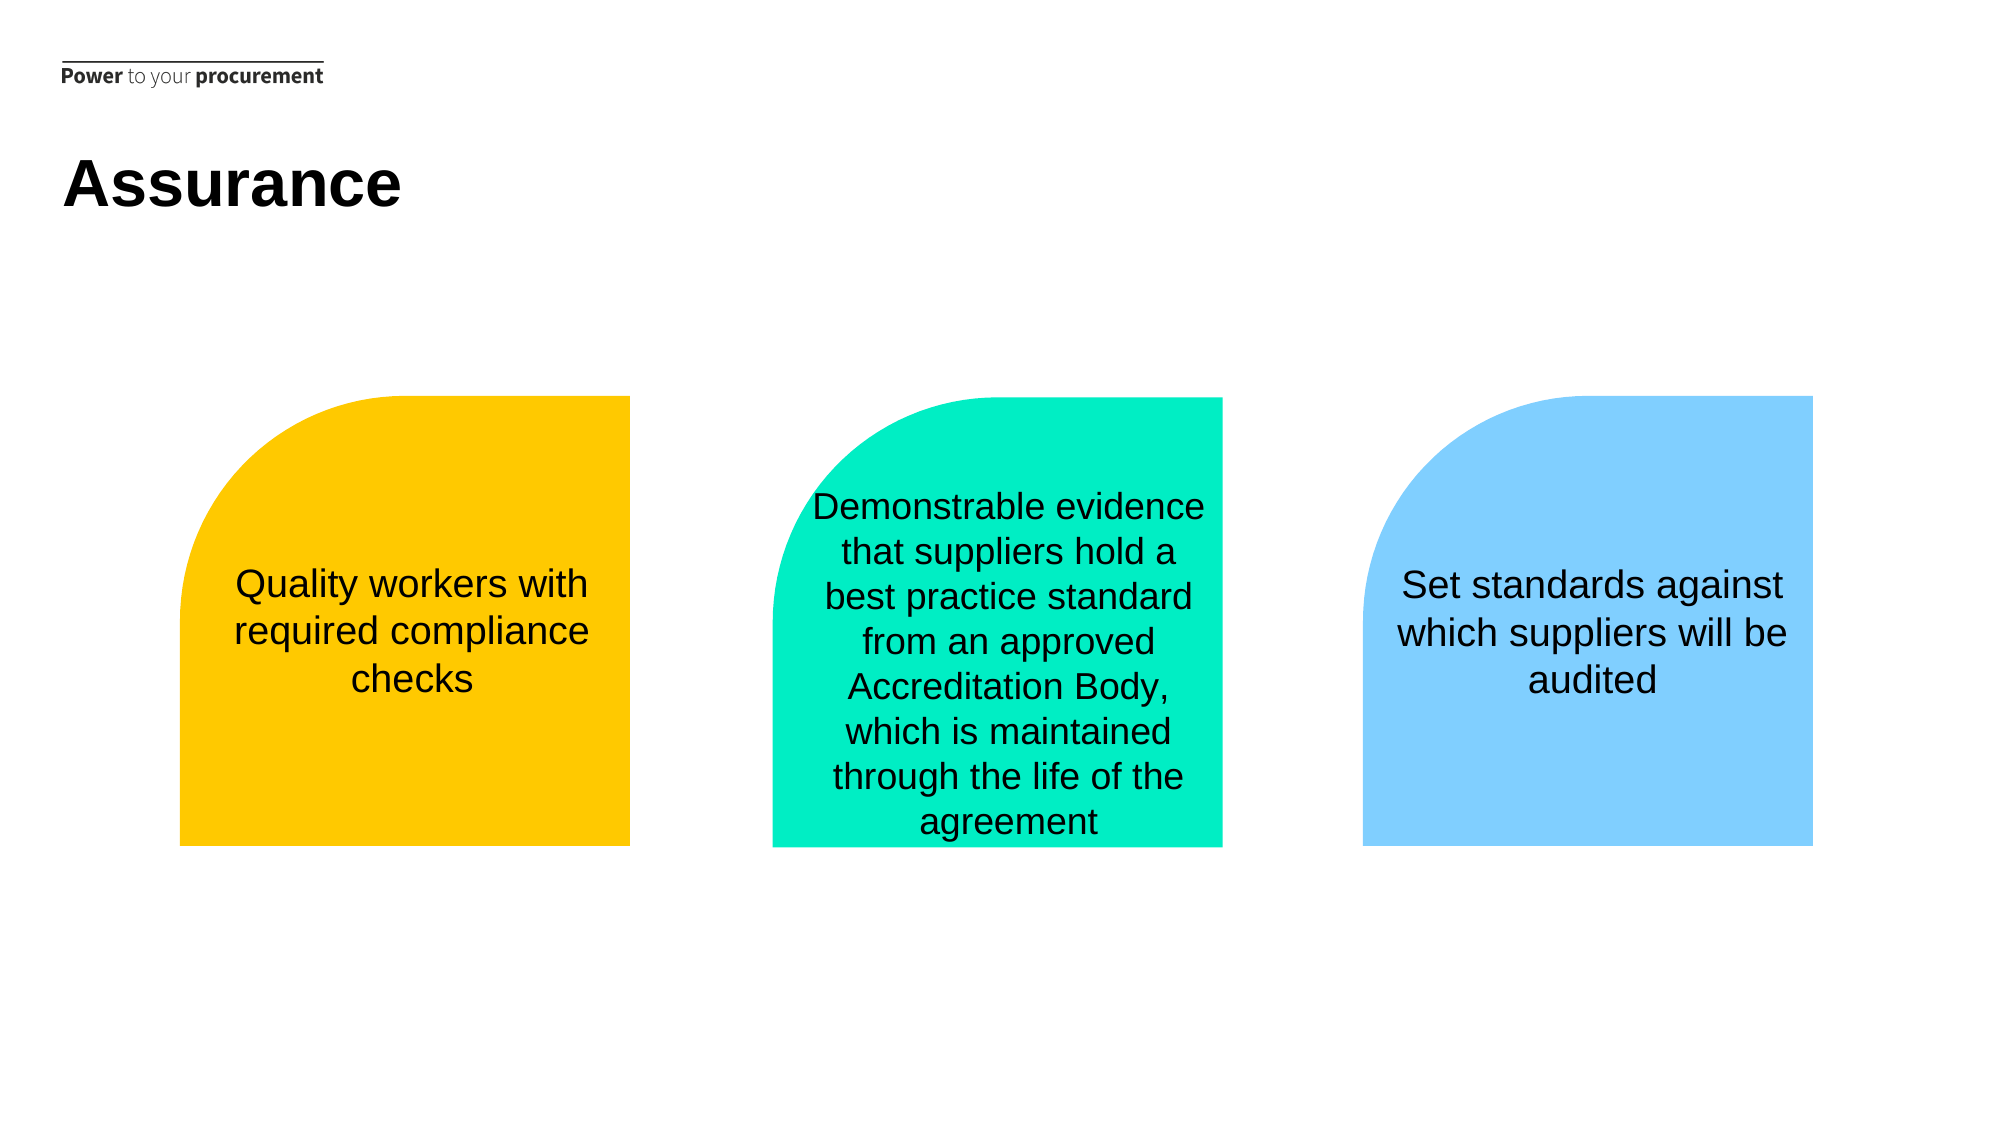

# Assurance
Demonstrable evidence that suppliers hold a best practice standard from an approved Accreditation Body, which is maintained through the life of the agreement
Quality workers with required compliance checks
Set standards against which suppliers will be audited